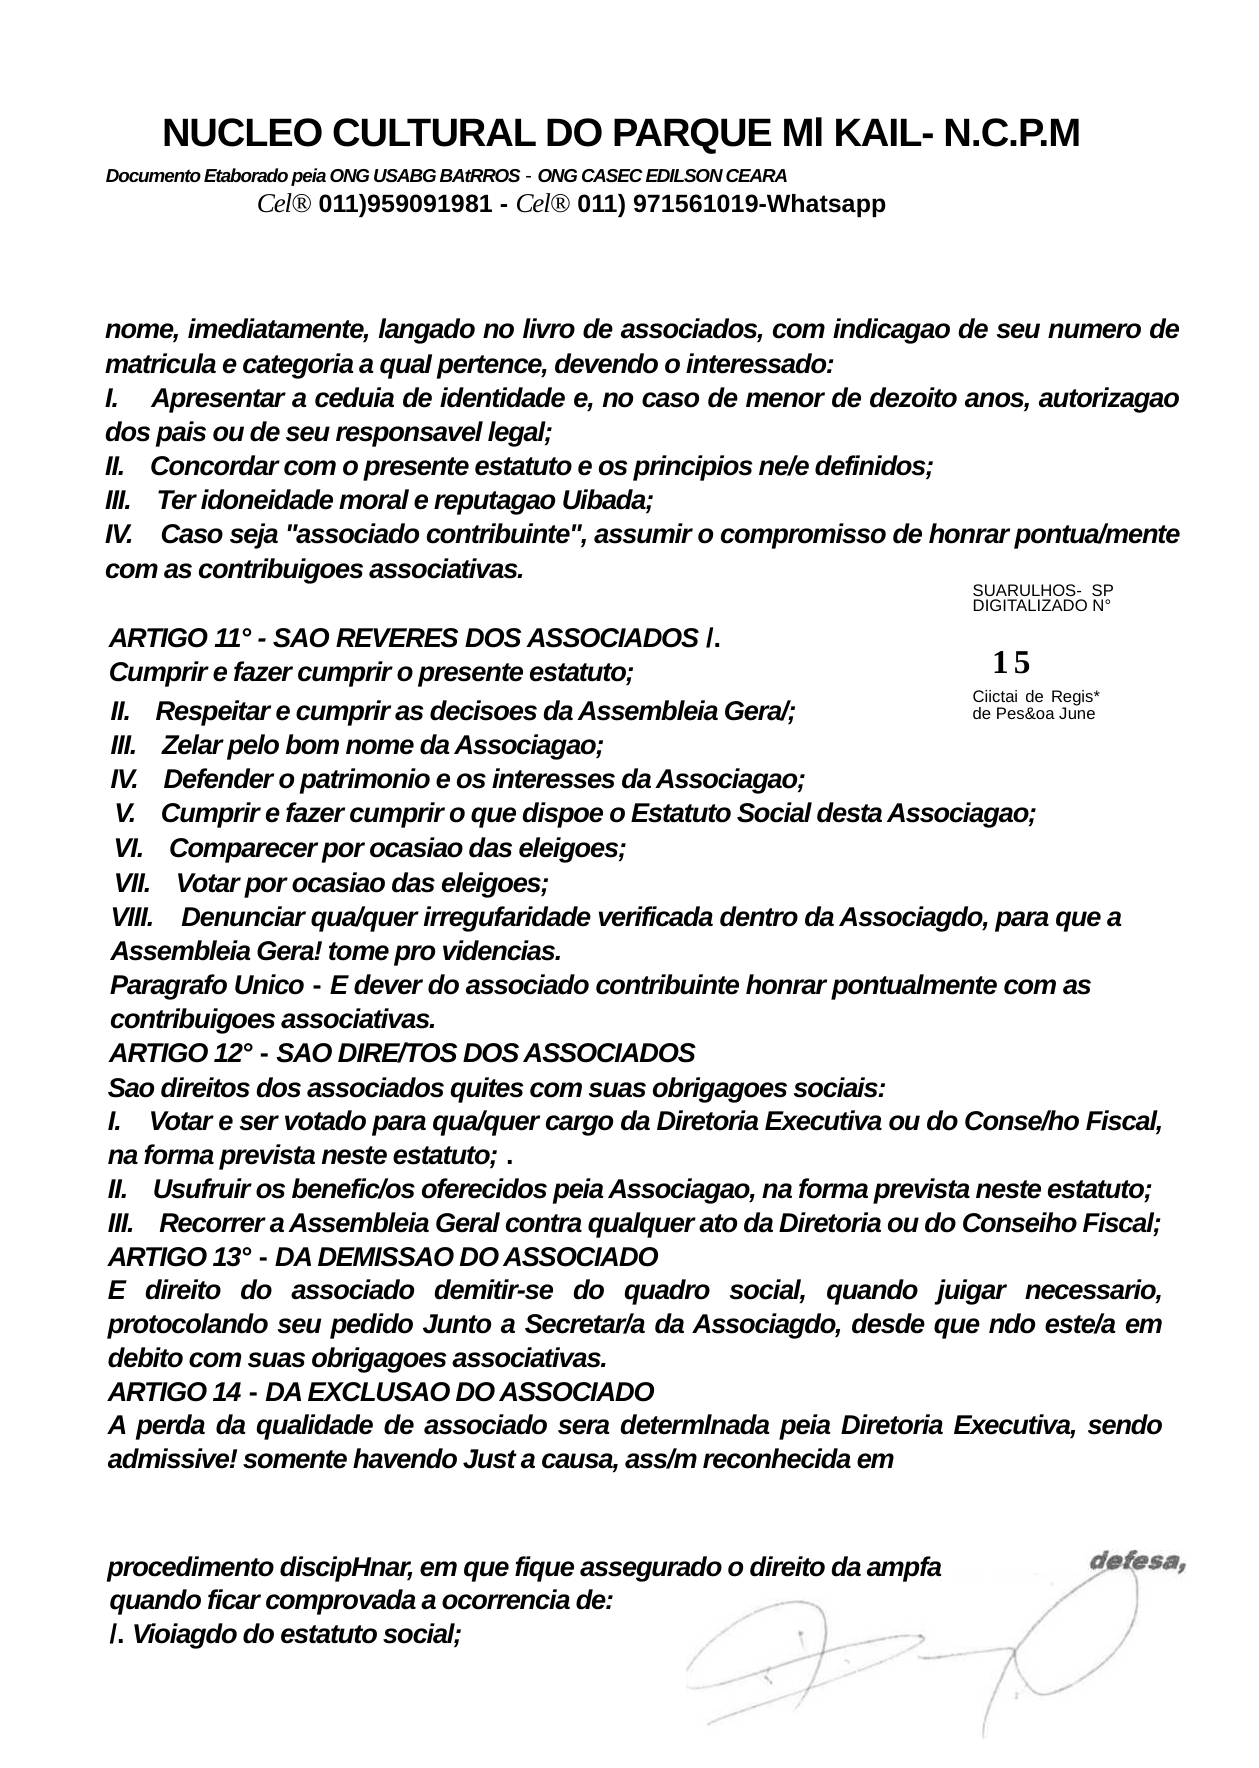

NUCLEO CULTURAL DO PARQUE Ml KAIL- N.C.P.M
Documento Etaborado peia ONG USABG BAtRROS - ONG CASEC EDILSON CEARA
Cel® 011)959091981 - Cel® 011) 971561019-Whatsapp
nome, imediatamente, langado no livro de associados, com indicagao de seu numero de matricula e categoria a quaI pertence, devendo o interessado:
I. Apresentar a ceduia de identidade e, no caso de menor de dezoito anos, autorizagao dos pais ou de seu responsavel legal;
II. Concordar com o presente estatuto e os principios ne/e definidos;
III. Ter idoneidade moral e reputagao Uibada;
IV. Caso seja "associado contribuinte", assumir o compromisso de honrar pontua/mente com as contribuigoes associativas.
SUARULHOS- SP DIGITALIZADO N°
ARTIGO 11° - SAO REVERES DOS ASSOCIADOS /. Cumprir e fazer cumprir o presente estatuto;
15
Ciictai de Regis* de Pes&oa June
II. Respeitar e cumprir as decisoes da Assembleia Gera/;
III. Zelar pelo bom nome da Associagao;
IV. Defender o patrimonio e os interesses da Associagao;
V. Cumprir e fazer cumprir o que dispoe o Estatuto Social desta Associagao;
VI. Comparecer por ocasiao das eleigoes;
VII. Votar por ocasiao das eleigoes;
VIII. Denunciar qua/quer irregufaridade verificada dentro da Associagdo, para que a Assembleia Gera! tome pro videncias.
Paragrafo Unico - E dever do associado contribuinte honrar pontualmente com as contribuigoes associativas.
ARTIGO 12° - SAO DIRE/TOS DOS ASSOCIADOS
Sao direitos dos associados quites com suas obrigagoes sociais:
I. Votar e ser votado para qua/quer cargo da Diretoria Executiva ou do Conse/ho Fiscal, na forma prevista neste estatuto; .
II. Usufruir os benefic/os oferecidos peia Associagao, na forma prevista neste estatuto;
III. Recorrer a Assembleia Geral contra qualquer ato da Diretoria ou do Conseiho Fiscal;
ARTIGO 13° - DA DEMISSAO DO ASSOCIADO
E direito do associado demitir-se do quadro social, quando juigar necessario, protocolando seu pedido Junto a Secretar/a da Associagdo, desde que ndo este/a em debito com suas obrigagoes associativas.
ARTIGO 14 - DA EXCLUSAO DO ASSOCIADO
A perda da qualidade de associado sera determlnada peia Diretoria Executiva, sendo admissive! somente havendo Just a causa, ass/m reconhecida em
procedimento discipHnar, em que fique assegurado o direito da ampfa
quando ficar comprovada a ocorrencia de:
/. Vioiagdo do estatuto social;